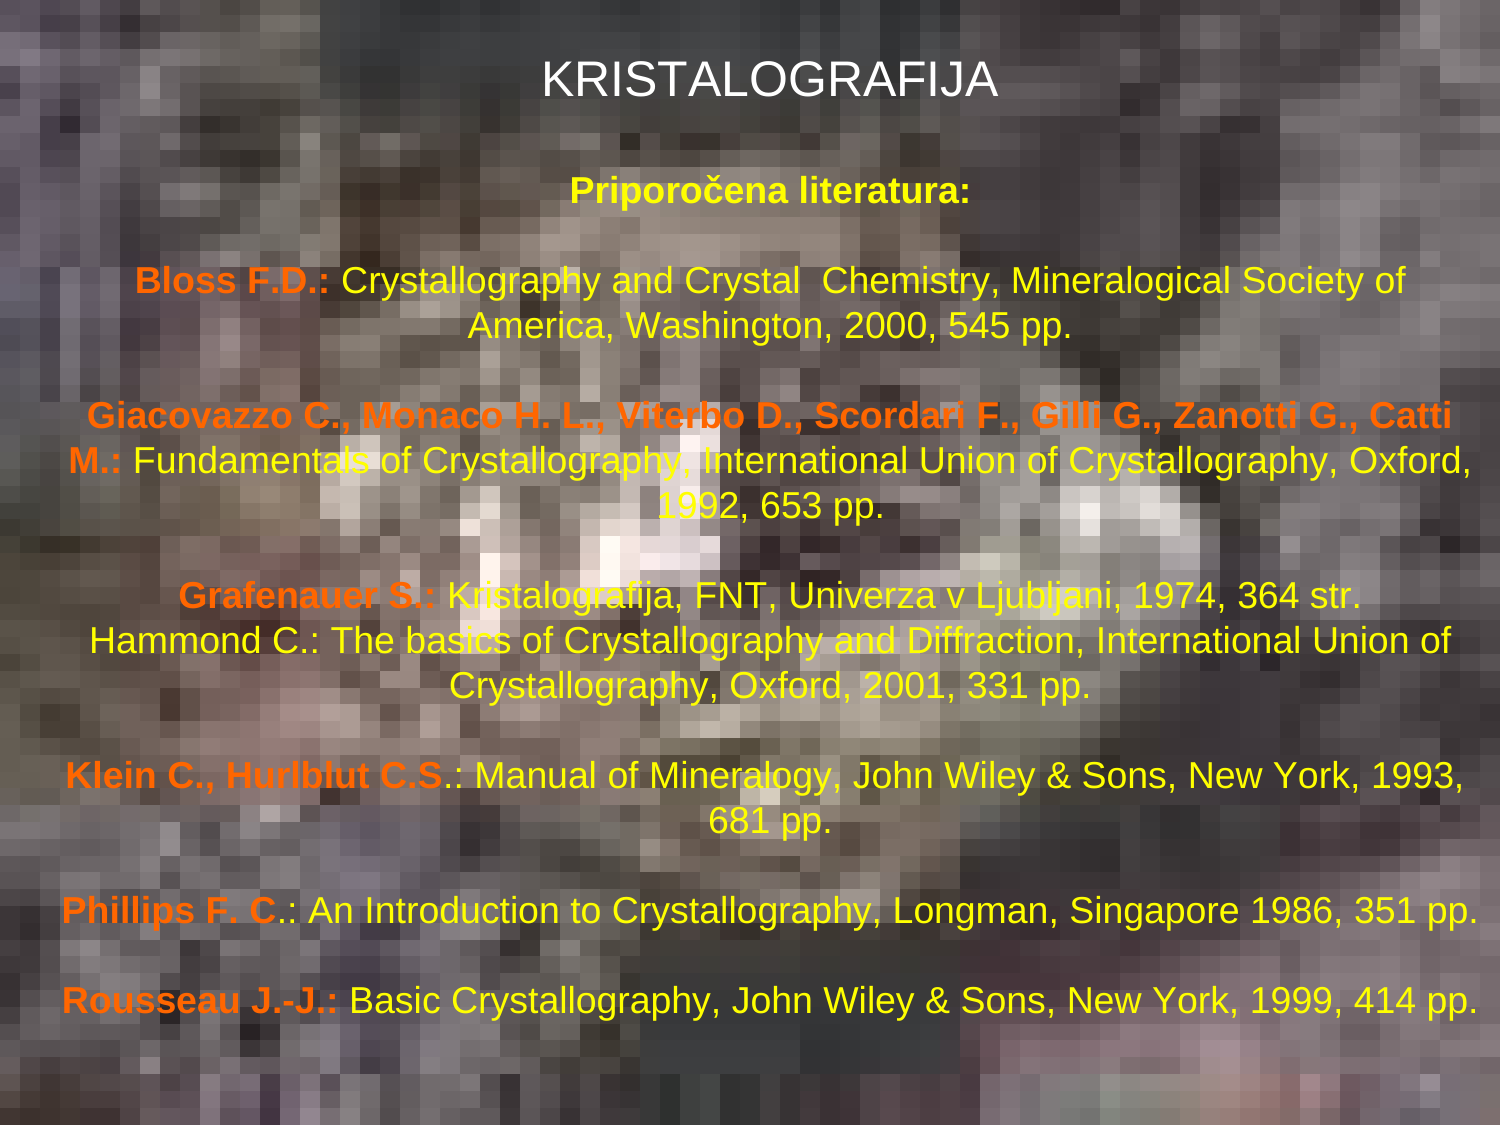

KRISTALOGRAFIJA
Priporočena literatura:
Bloss F.D.: Crystallography and Crystal Chemistry, Mineralogical Society of America, Washington, 2000, 545 pp.
Giacovazzo C., Monaco H. L., Viterbo D., Scordari F., Gilli G., Zanotti G., Catti M.: Fundamentals of Crystallography, International Union of Crystallography, Oxford, 1992, 653 pp.
Grafenauer S.: Kristalografija, FNT, Univerza v Ljubljani, 1974, 364 str.
Hammond C.: The basics of Crystallography and Diffraction, International Union of Crystallography, Oxford, 2001, 331 pp.
Klein C., Hurlblut C.S.: Manual of Mineralogy, John Wiley & Sons, New York, 1993,
681 pp.
Phillips F. C.: An Introduction to Crystallography, Longman, Singapore 1986, 351 pp.
Rousseau J.-J.: Basic Crystallography, John Wiley & Sons, New York, 1999, 414 pp.